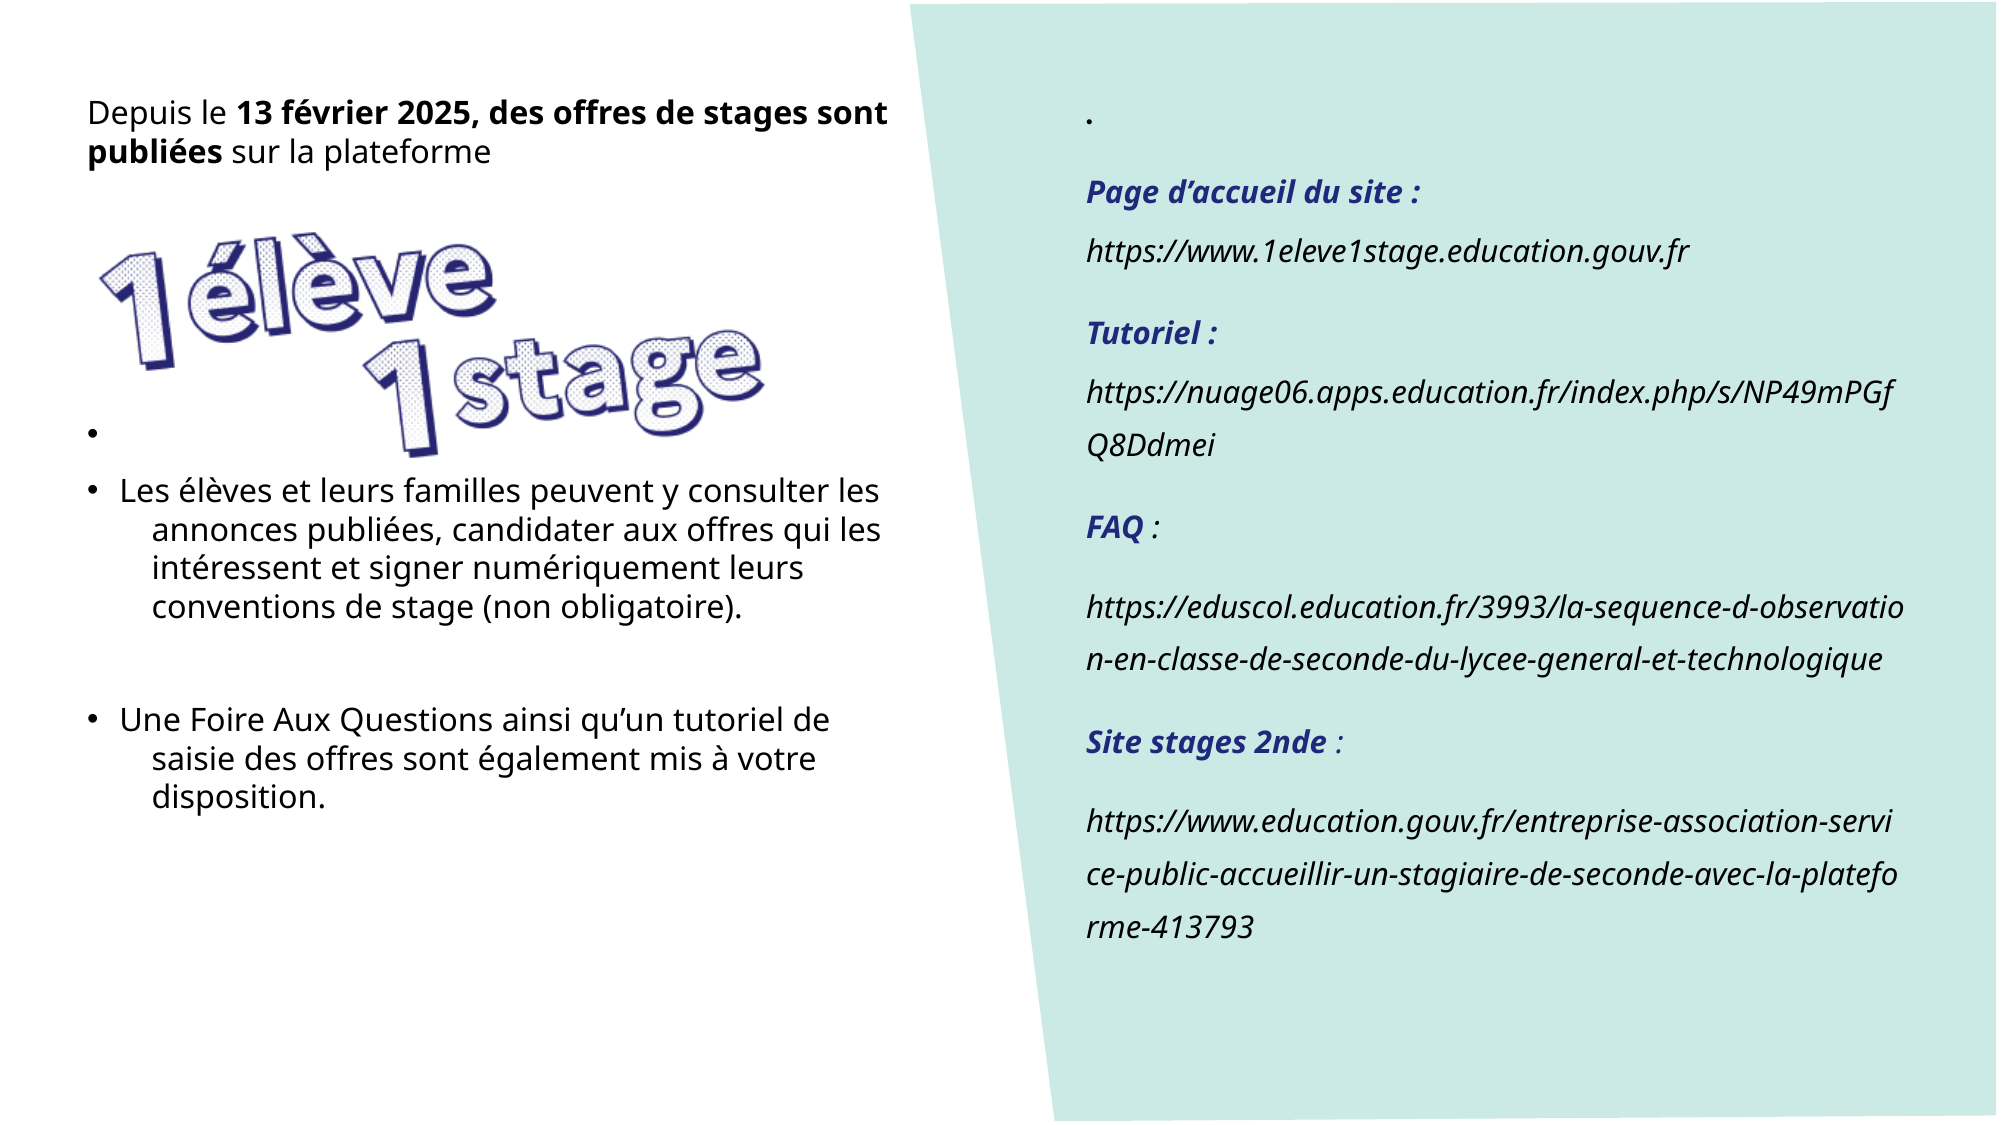

# Depuis le 13 février 2025, des offres de stages sont publiées sur la plateforme
Les élèves et leurs familles peuvent y consulter les annonces publiées, candidater aux offres qui les intéressent et signer numériquement leurs conventions de stage (non obligatoire).
Une Foire Aux Questions ainsi qu’un tutoriel de saisie des offres sont également mis à votre disposition.
Page d’accueil du site : https://www.1eleve1stage.education.gouv.fr
Tutoriel : https://nuage06.apps.education.fr/index.php/s/NP49mPGfQ8Ddmei
FAQ :
https://eduscol.education.fr/3993/la-sequence-d-observation-en-classe-de-seconde-du-lycee-general-et-technologique
Site stages 2nde :
https://www.education.gouv.fr/entreprise-association-service-public-accueillir-un-stagiaire-de-seconde-avec-la-plateforme-413793